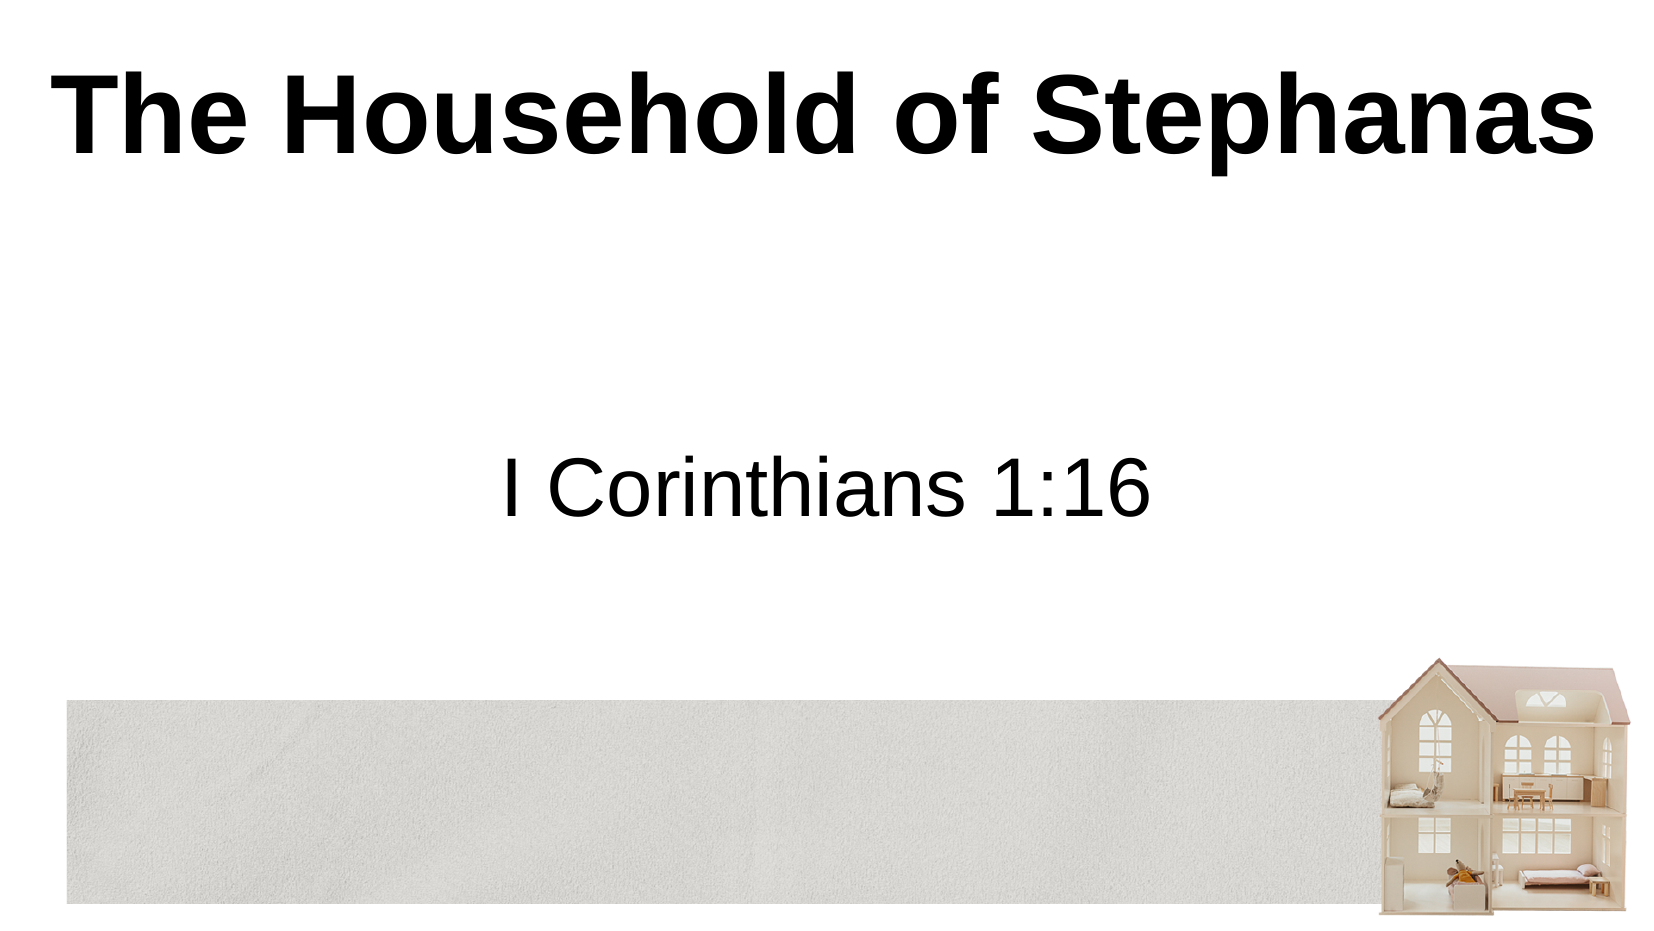

# The Household of Stephanas
I Corinthians 1:16